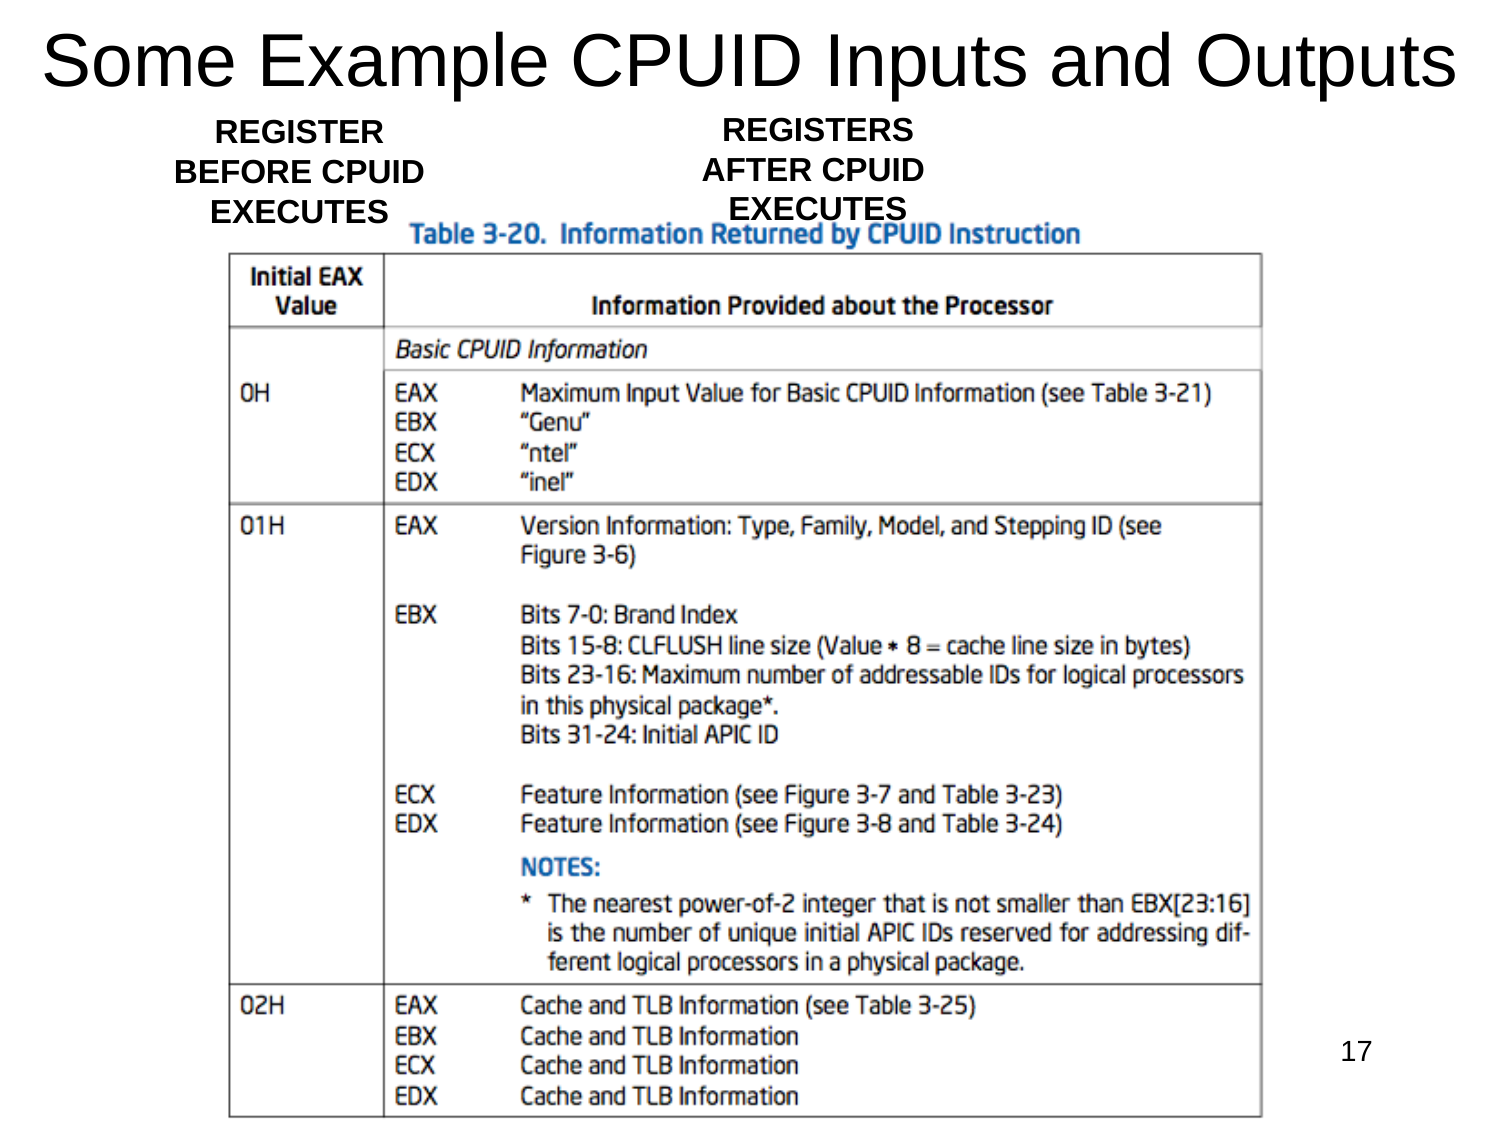

# Some Example CPUID Inputs and Outputs
REGISTERS
AFTER CPUID
EXECUTES
REGISTER
BEFORE CPUID
EXECUTES